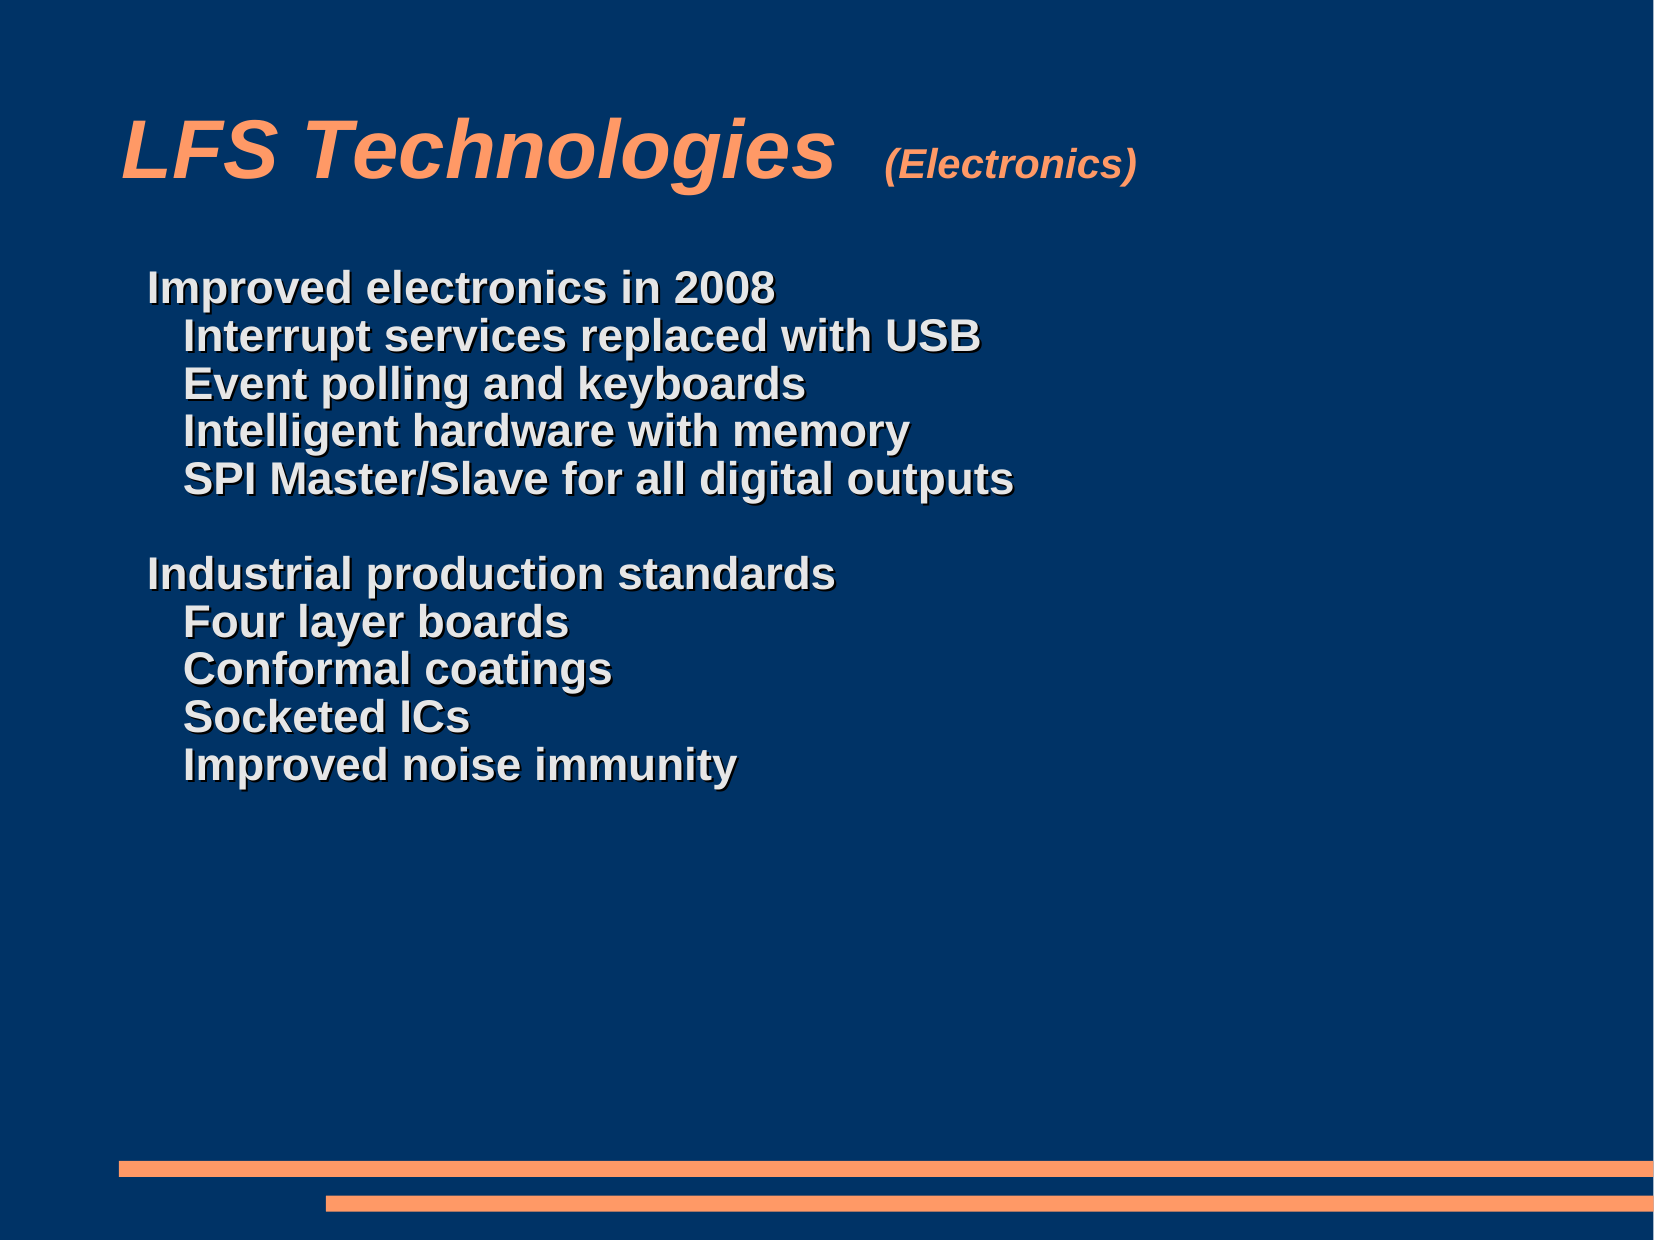

# LFS Technologies (Electronics)‏
Improved electronics in 2008
Interrupt services replaced with USB
Event polling and keyboards
Intelligent hardware with memory
SPI Master/Slave for all digital outputs
Industrial production standards
Four layer boards
Conformal coatings
Socketed ICs
Improved noise immunity